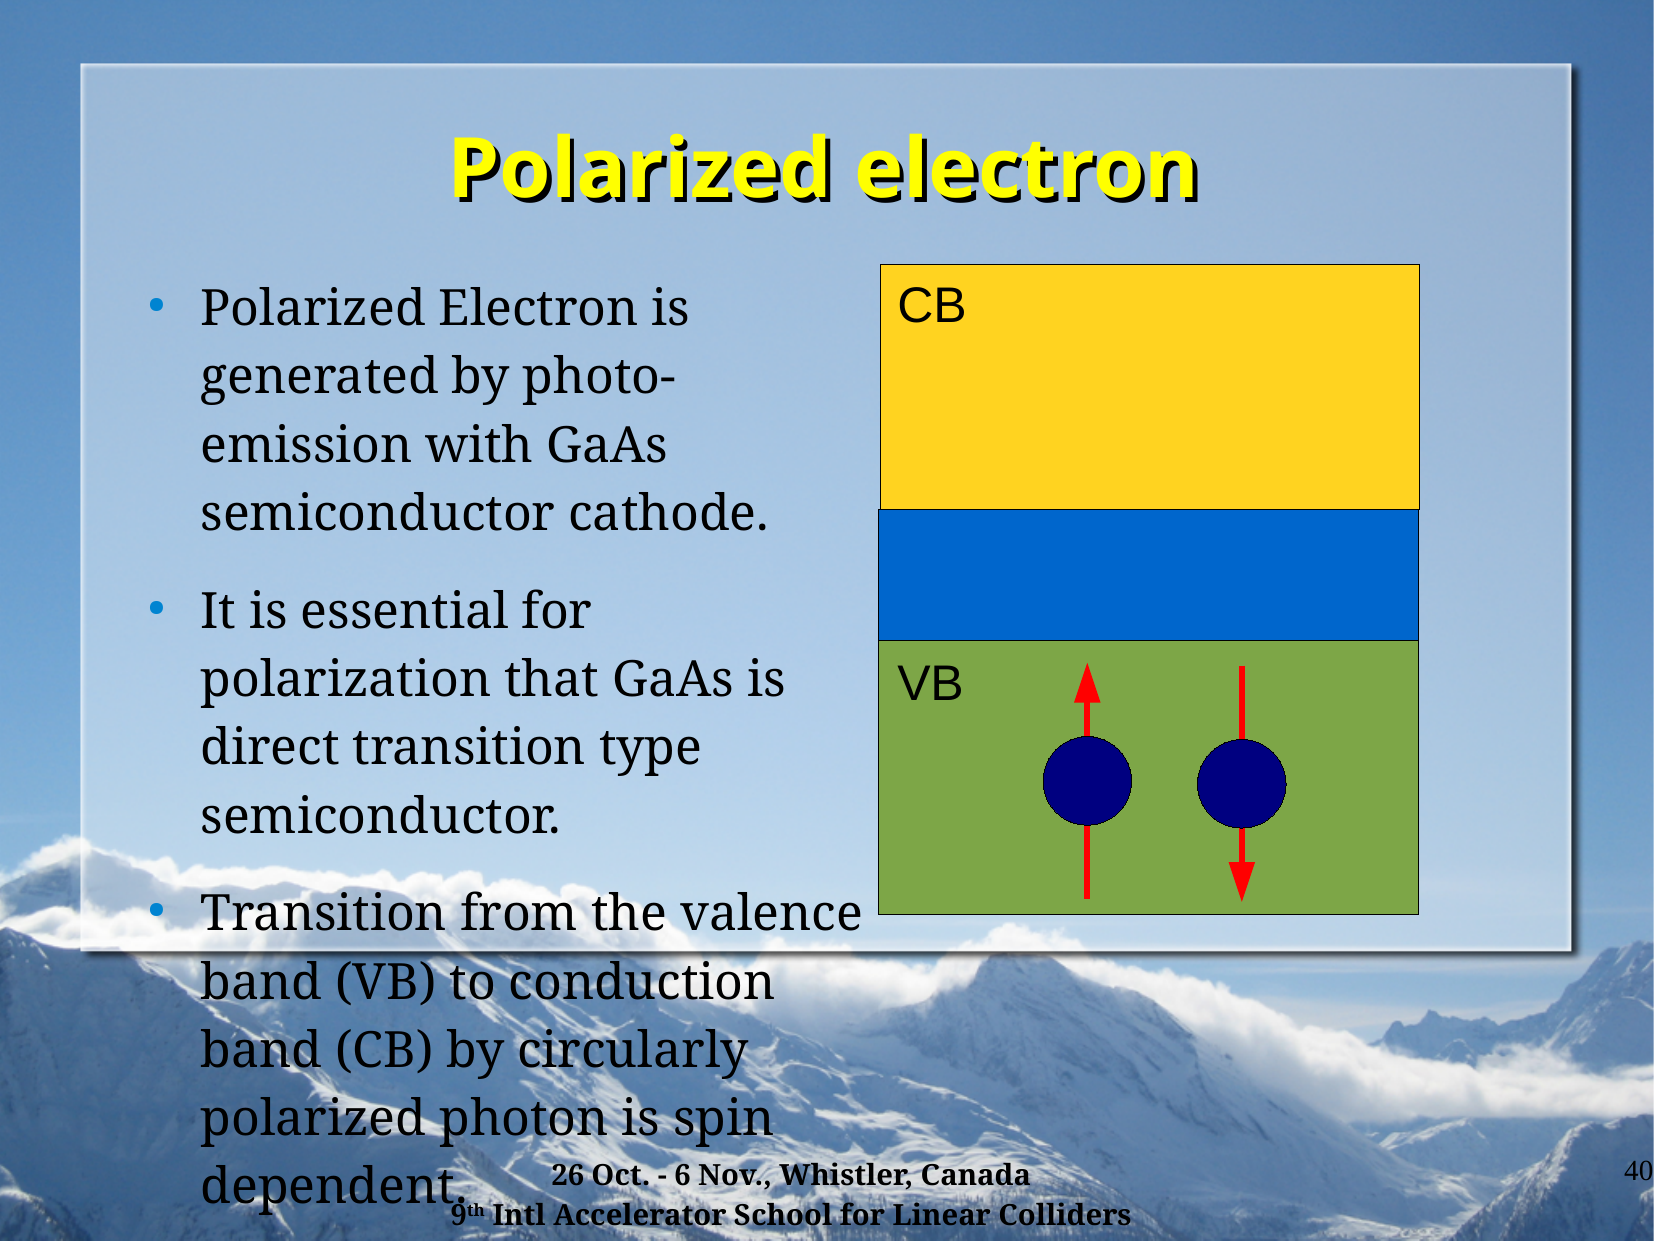

# Polarized electron
Polarized Electron is generated by photo-emission with GaAs semiconductor cathode.
It is essential for polarization that GaAs is direct transition type semiconductor.
Transition from the valence band (VB) to conduction band (CB) by circularly polarized photon is spin dependent.
CB
VB
40